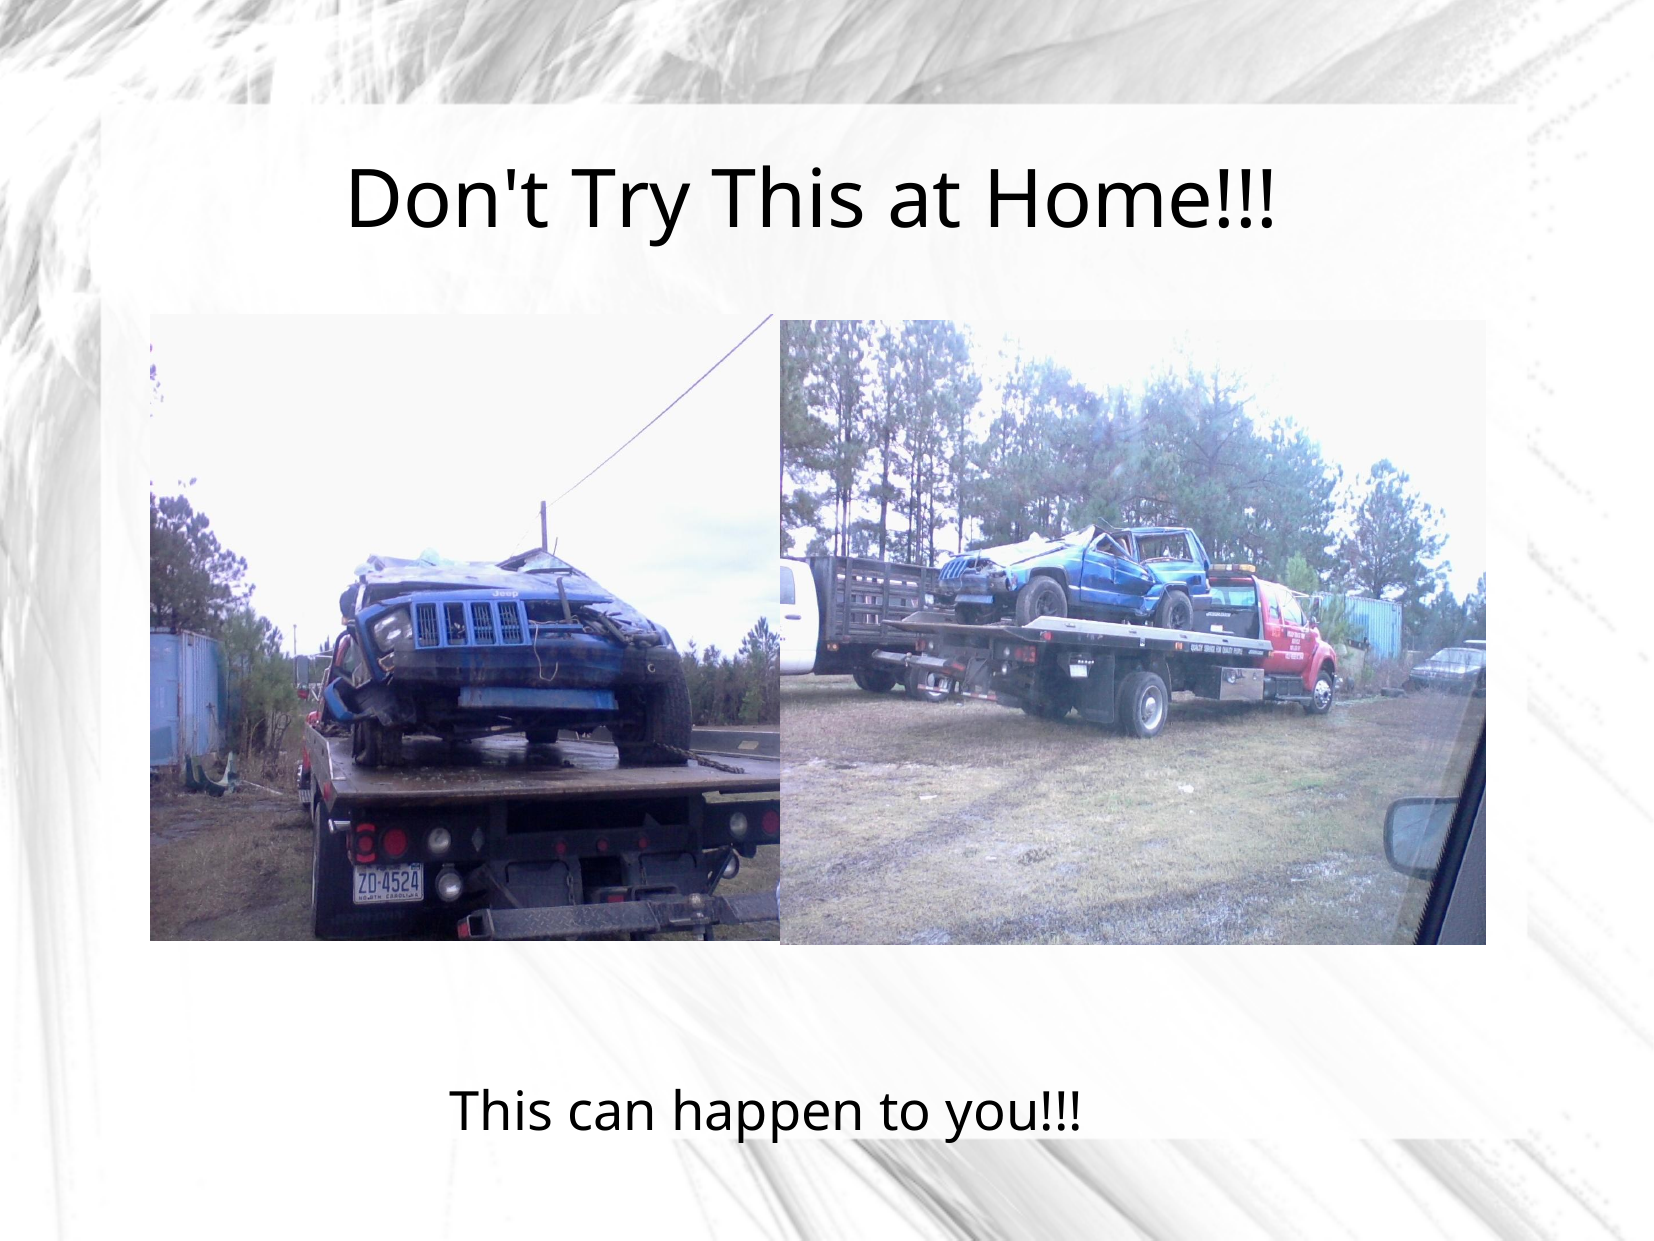

# Don't Try This at Home!!!
This can happen to you!!!